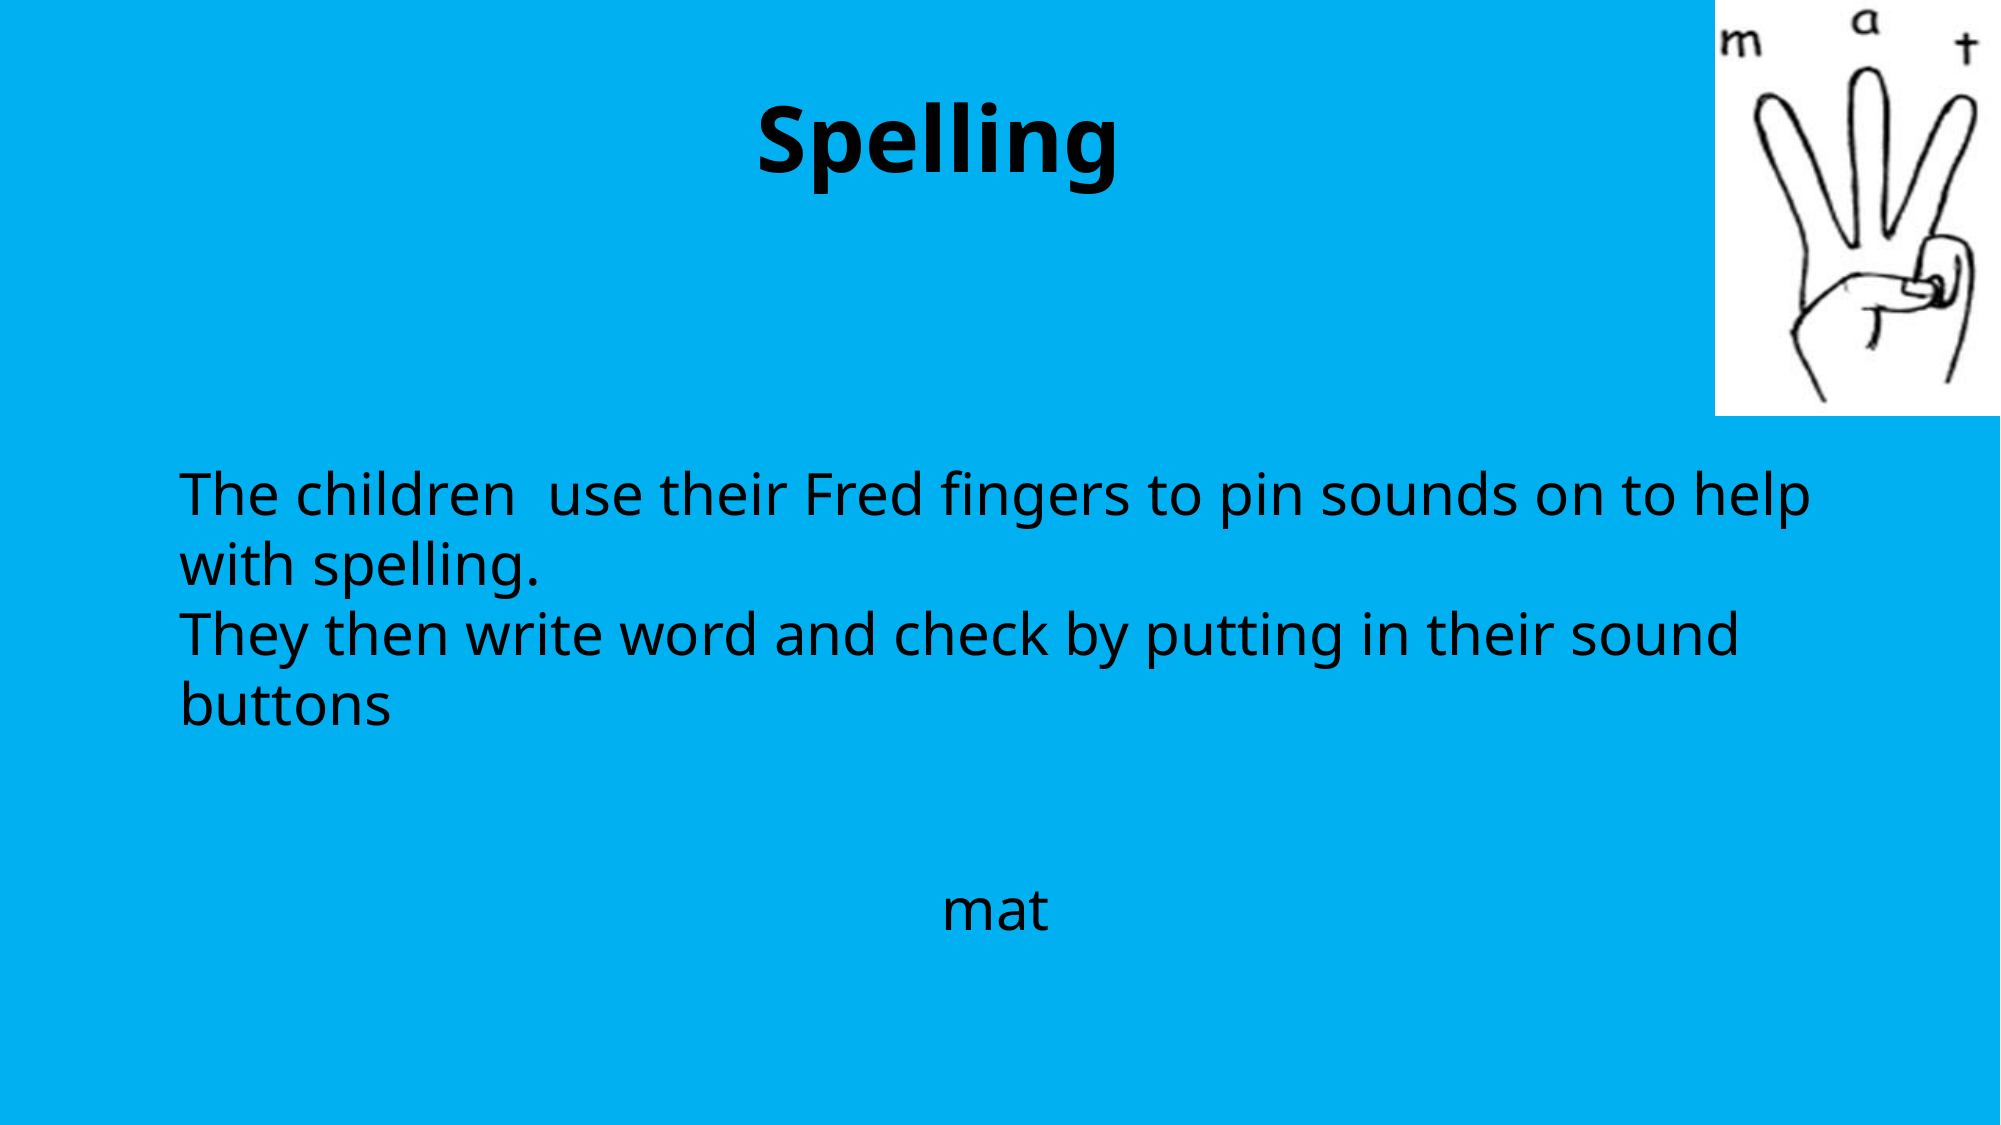

# Spelling
The children use their Fred fingers to pin sounds on to help with spelling.
They then write word and check by putting in their sound buttons
mat